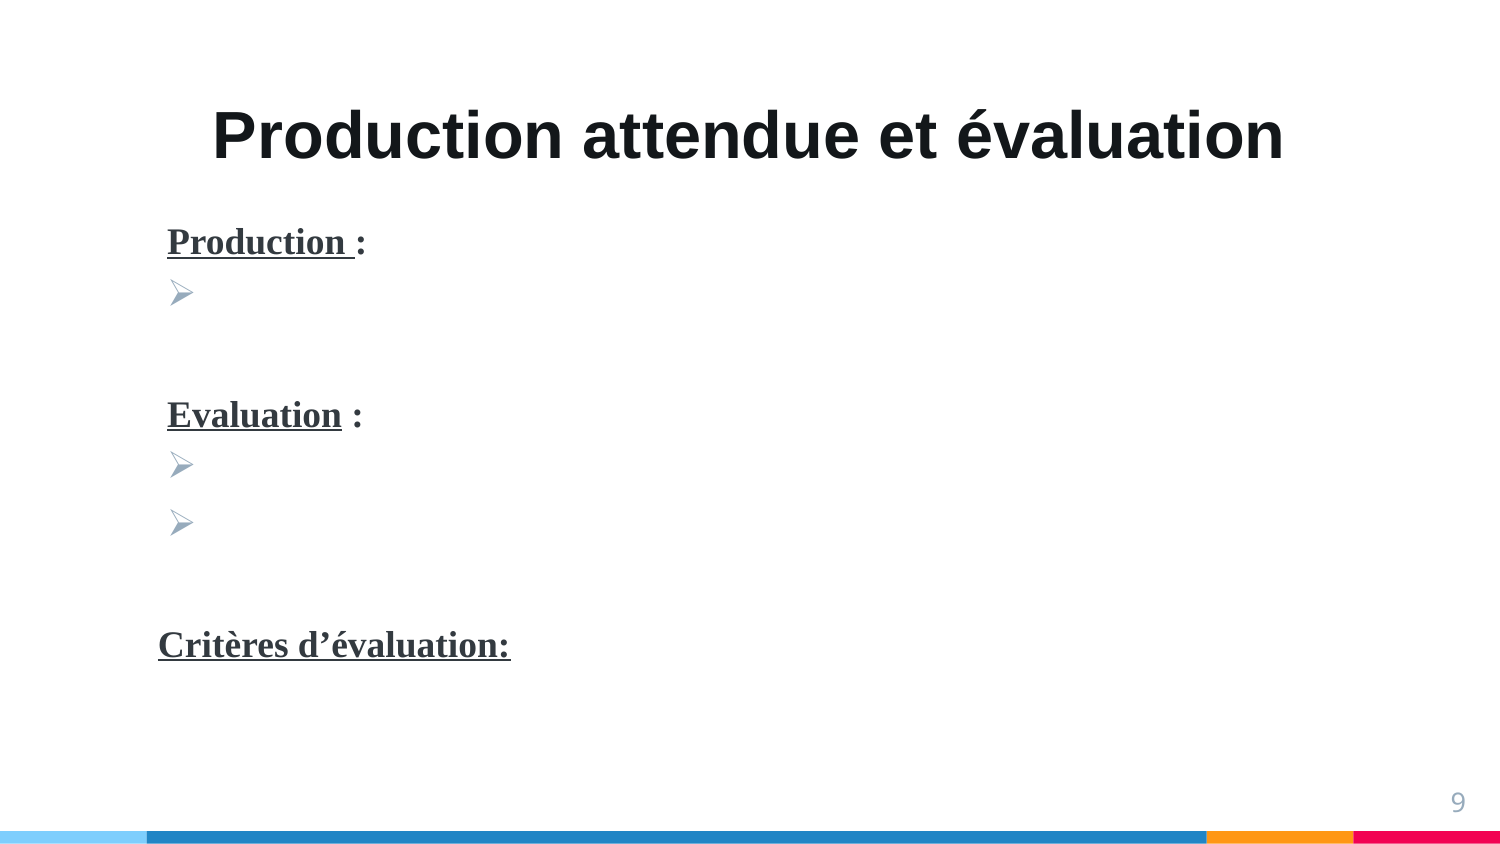

# Production attendue et évaluation
Production :
Evaluation :
 Critères d’évaluation: